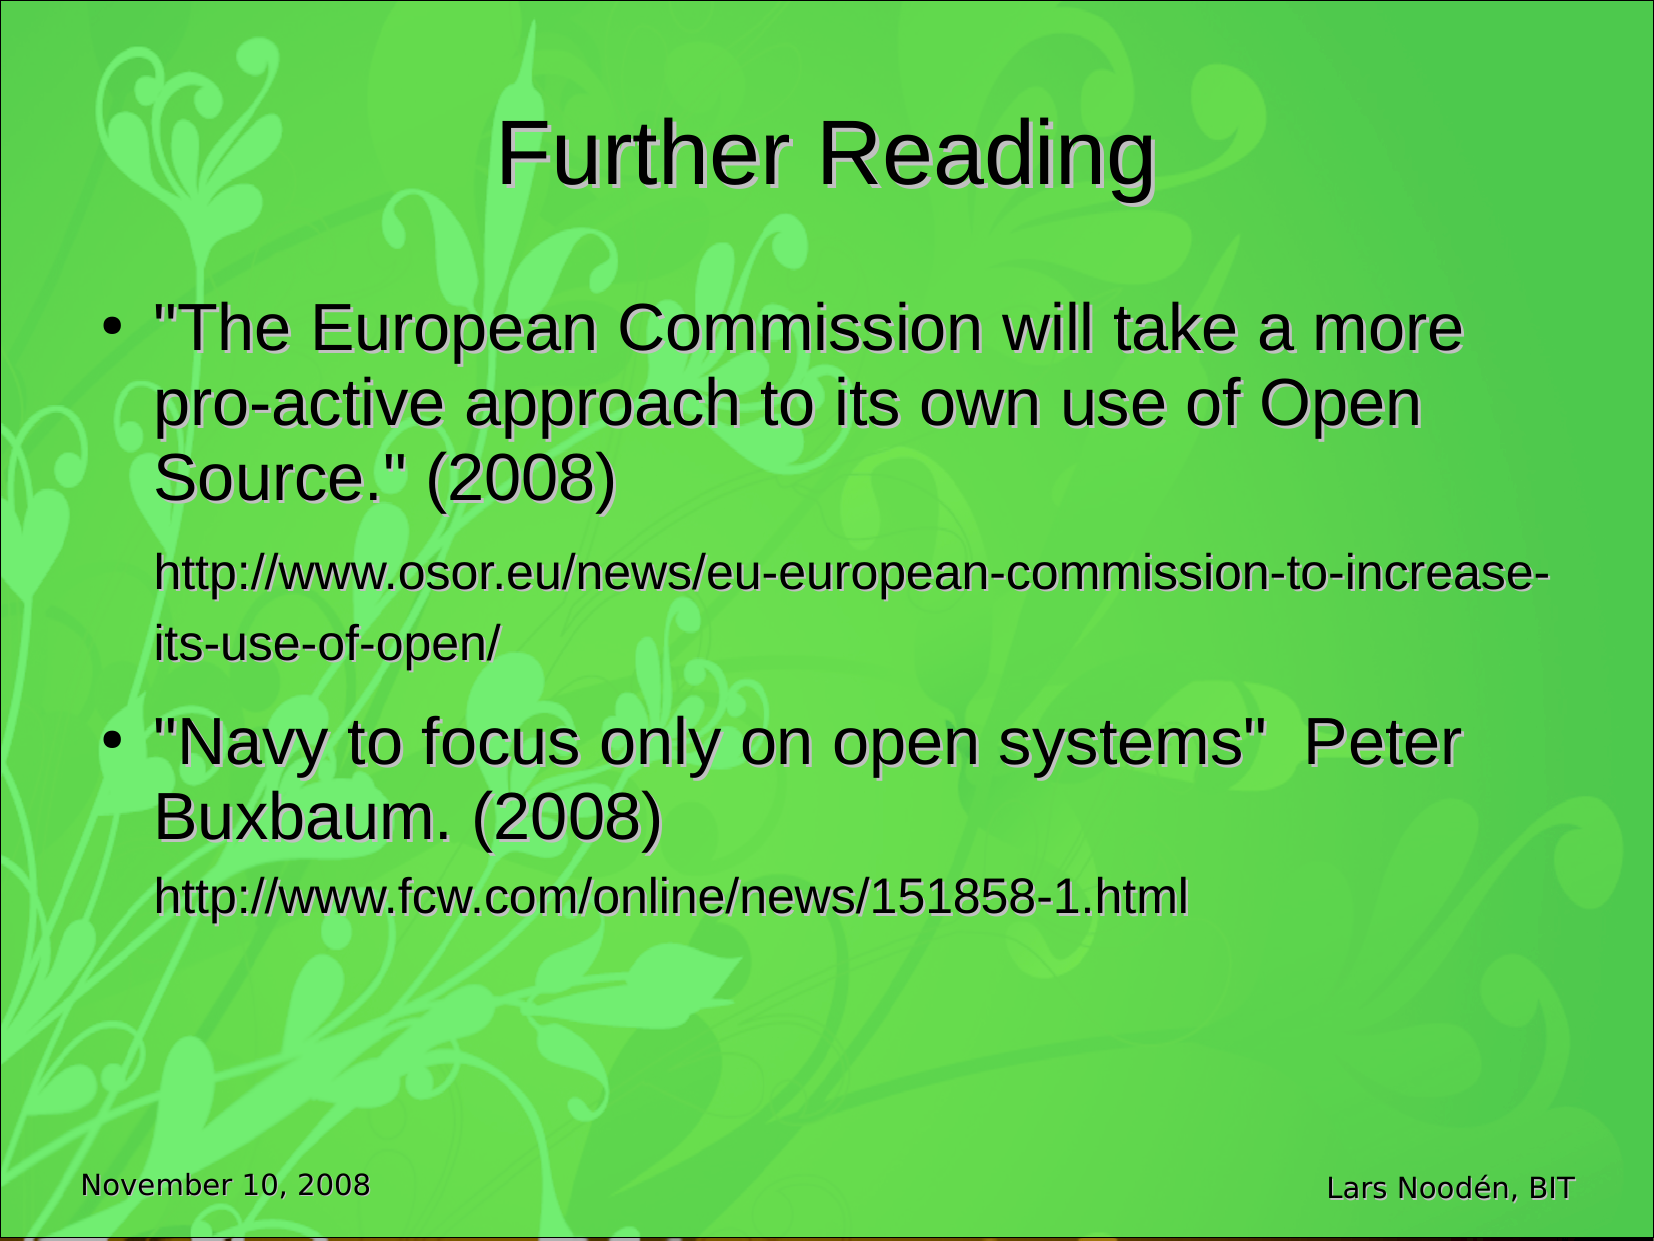

# Further Reading
"The European Commission will take a more pro-active approach to its own use of Open Source." (2008)
http://www.osor.eu/news/eu-european-commission-to-increase-its-use-of-open/
"Navy to focus only on open systems" Peter Buxbaum. (2008)
http://www.fcw.com/online/news/151858-1.html